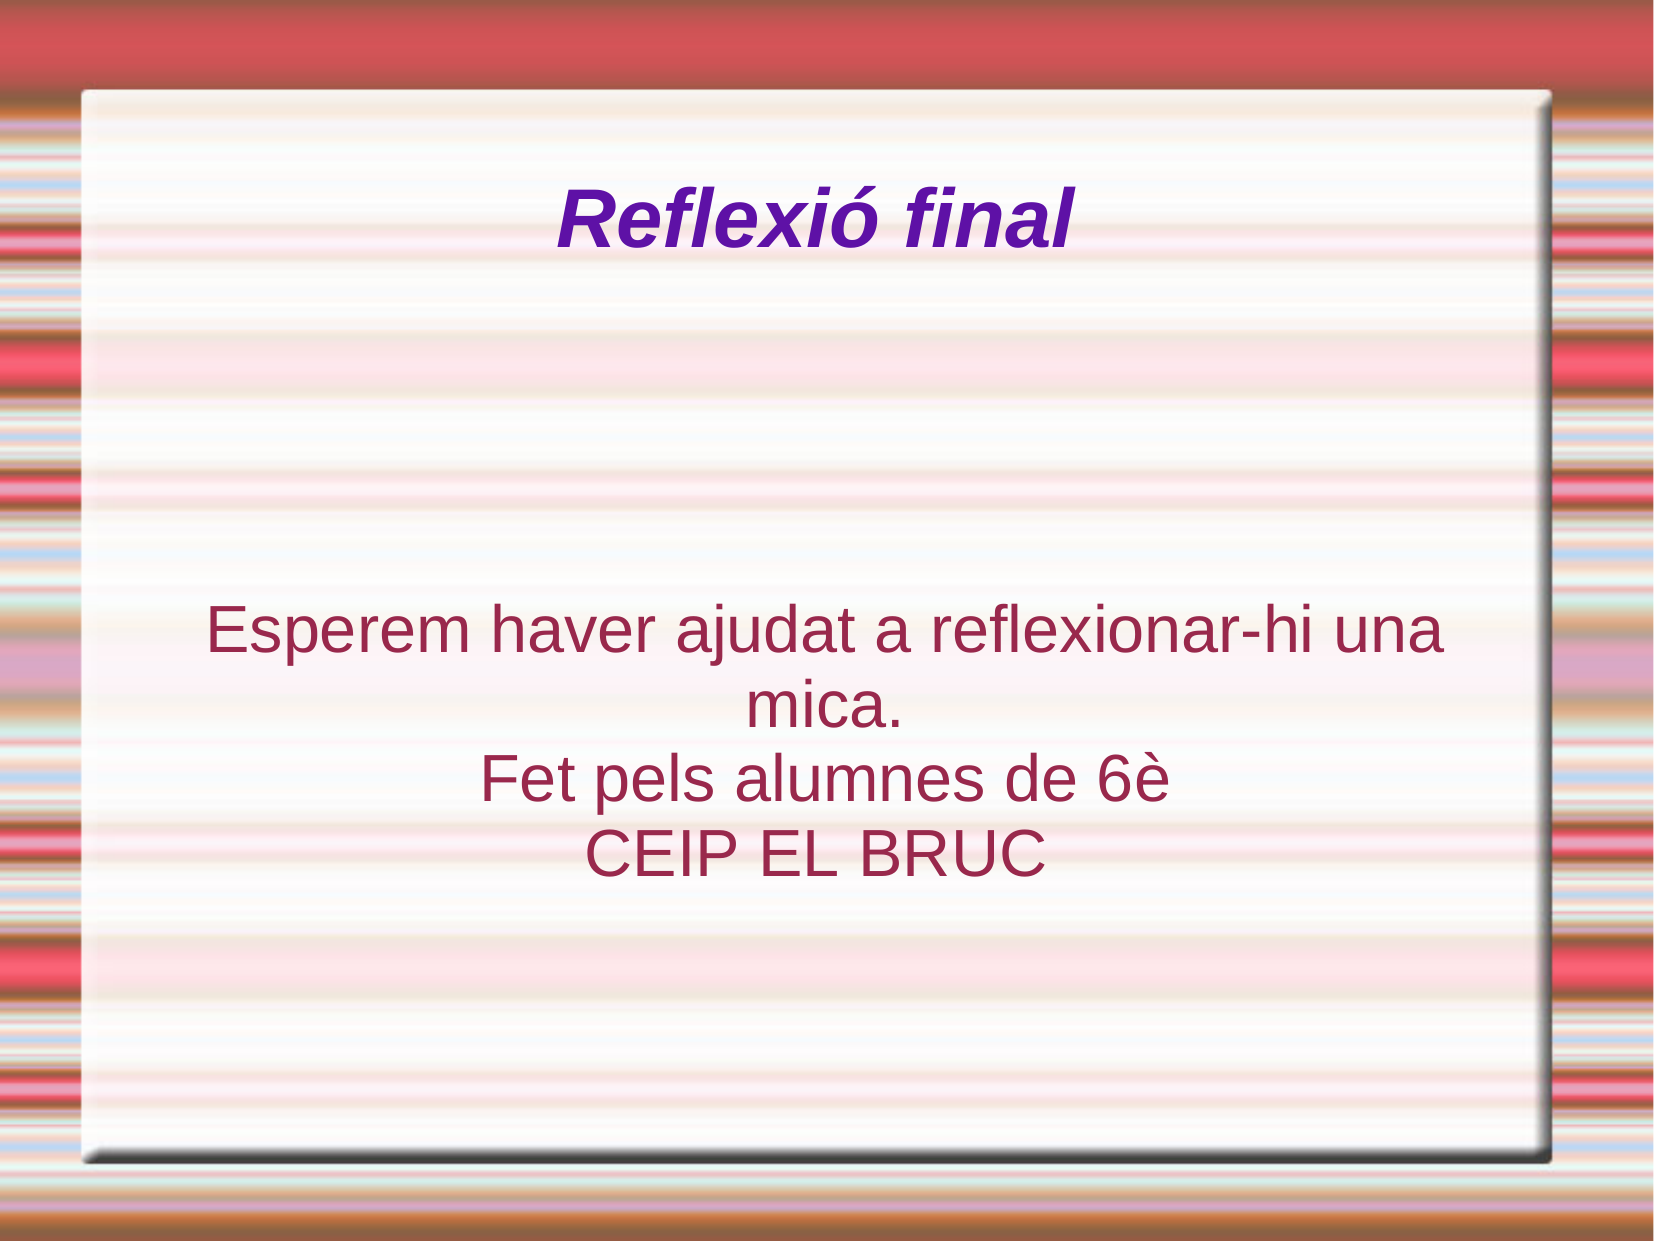

# Reflexió final
Esperem haver ajudat a reflexionar-hi una mica.
Fet pels alumnes de 6è
CEIP EL BRUC